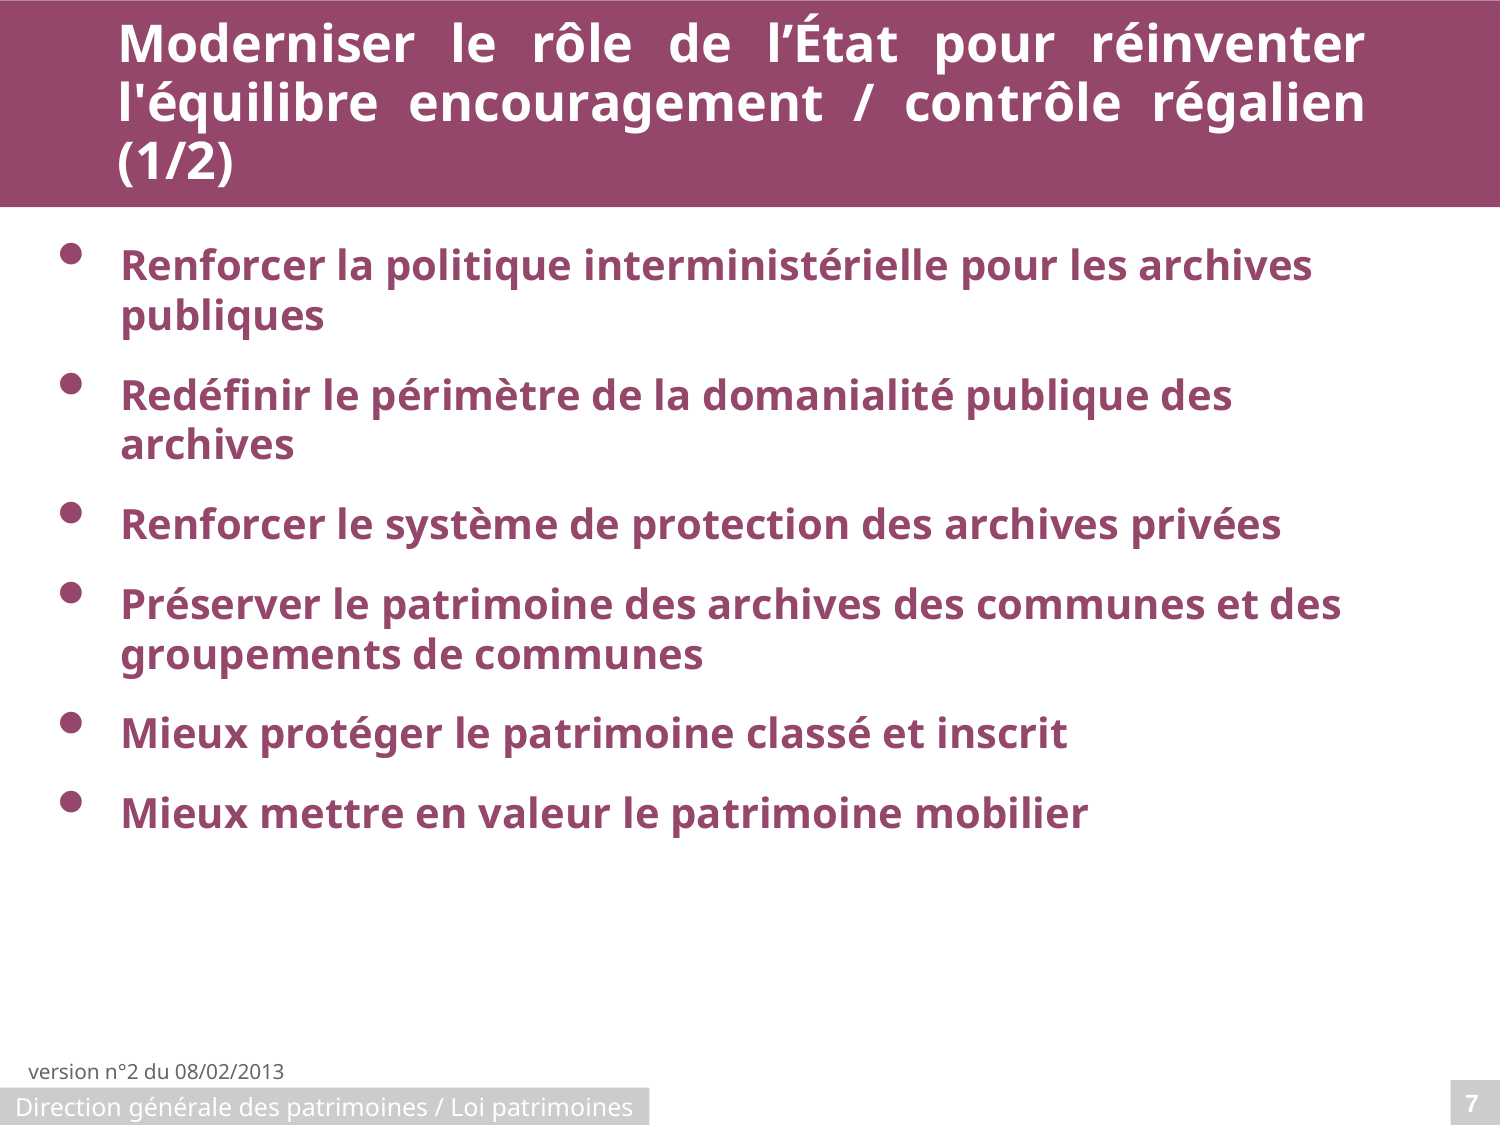

# Moderniser le rôle de l’État pour réinventer l'équilibre encouragement / contrôle régalien (1/2)
Renforcer la politique interministérielle pour les archives publiques
Redéfinir le périmètre de la domanialité publique des archives
Renforcer le système de protection des archives privées
Préserver le patrimoine des archives des communes et des groupements de communes
Mieux protéger le patrimoine classé et inscrit
Mieux mettre en valeur le patrimoine mobilier